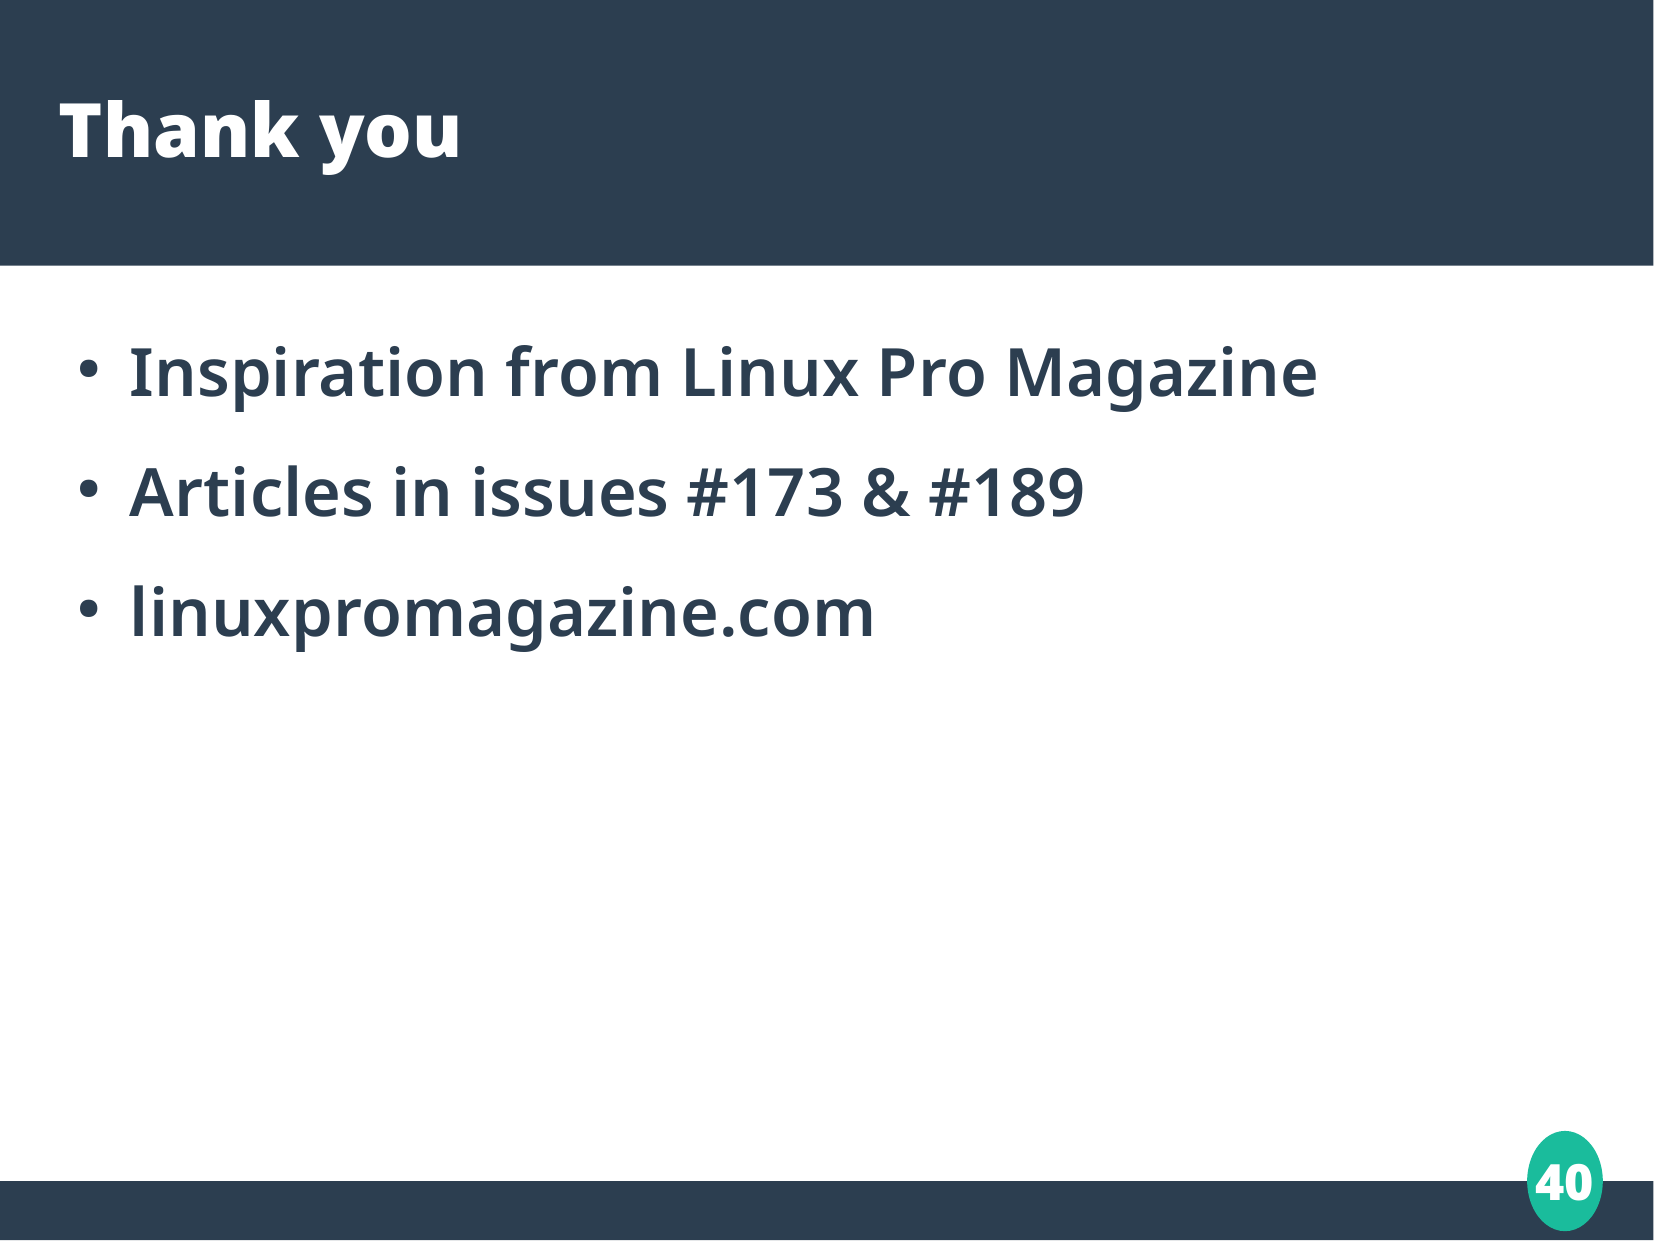

# Thank you
Inspiration from Linux Pro Magazine
Articles in issues #173 & #189
linuxpromagazine.com